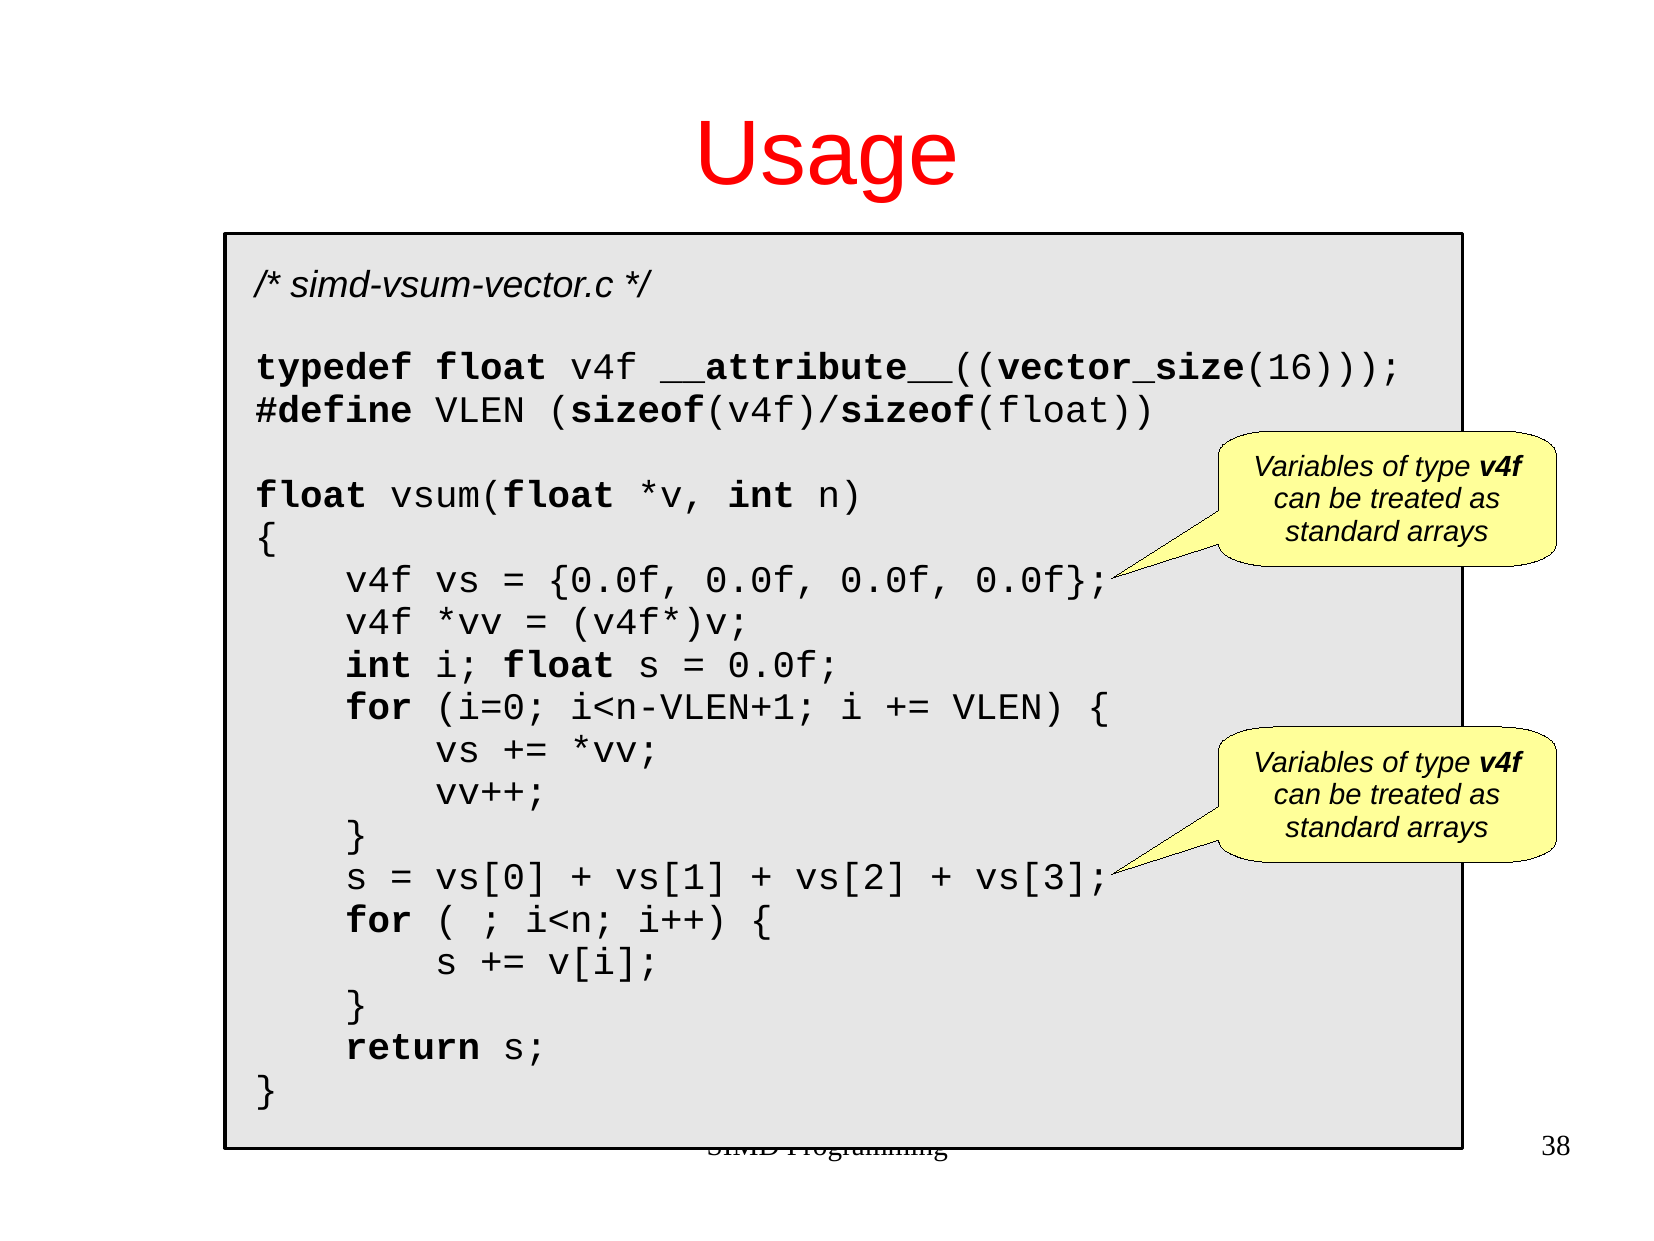

# Usage
/* simd-vsum-vector.c */
typedef float v4f __attribute__((vector_size(16)));
#define VLEN (sizeof(v4f)/sizeof(float))
float vsum(float *v, int n)
{
 v4f vs = {0.0f, 0.0f, 0.0f, 0.0f};
 v4f *vv = (v4f*)v;
 int i; float s = 0.0f;
 for (i=0; i<n-VLEN+1; i += VLEN) {
 vs += *vv;
 vv++;
 }
 s = vs[0] + vs[1] + vs[2] + vs[3];
 for ( ; i<n; i++) {
 s += v[i];
 }
 return s;
}
Variables of type v4f can be treated as standard arrays
Variables of type v4f can be treated as standard arrays
SIMD Programming
38